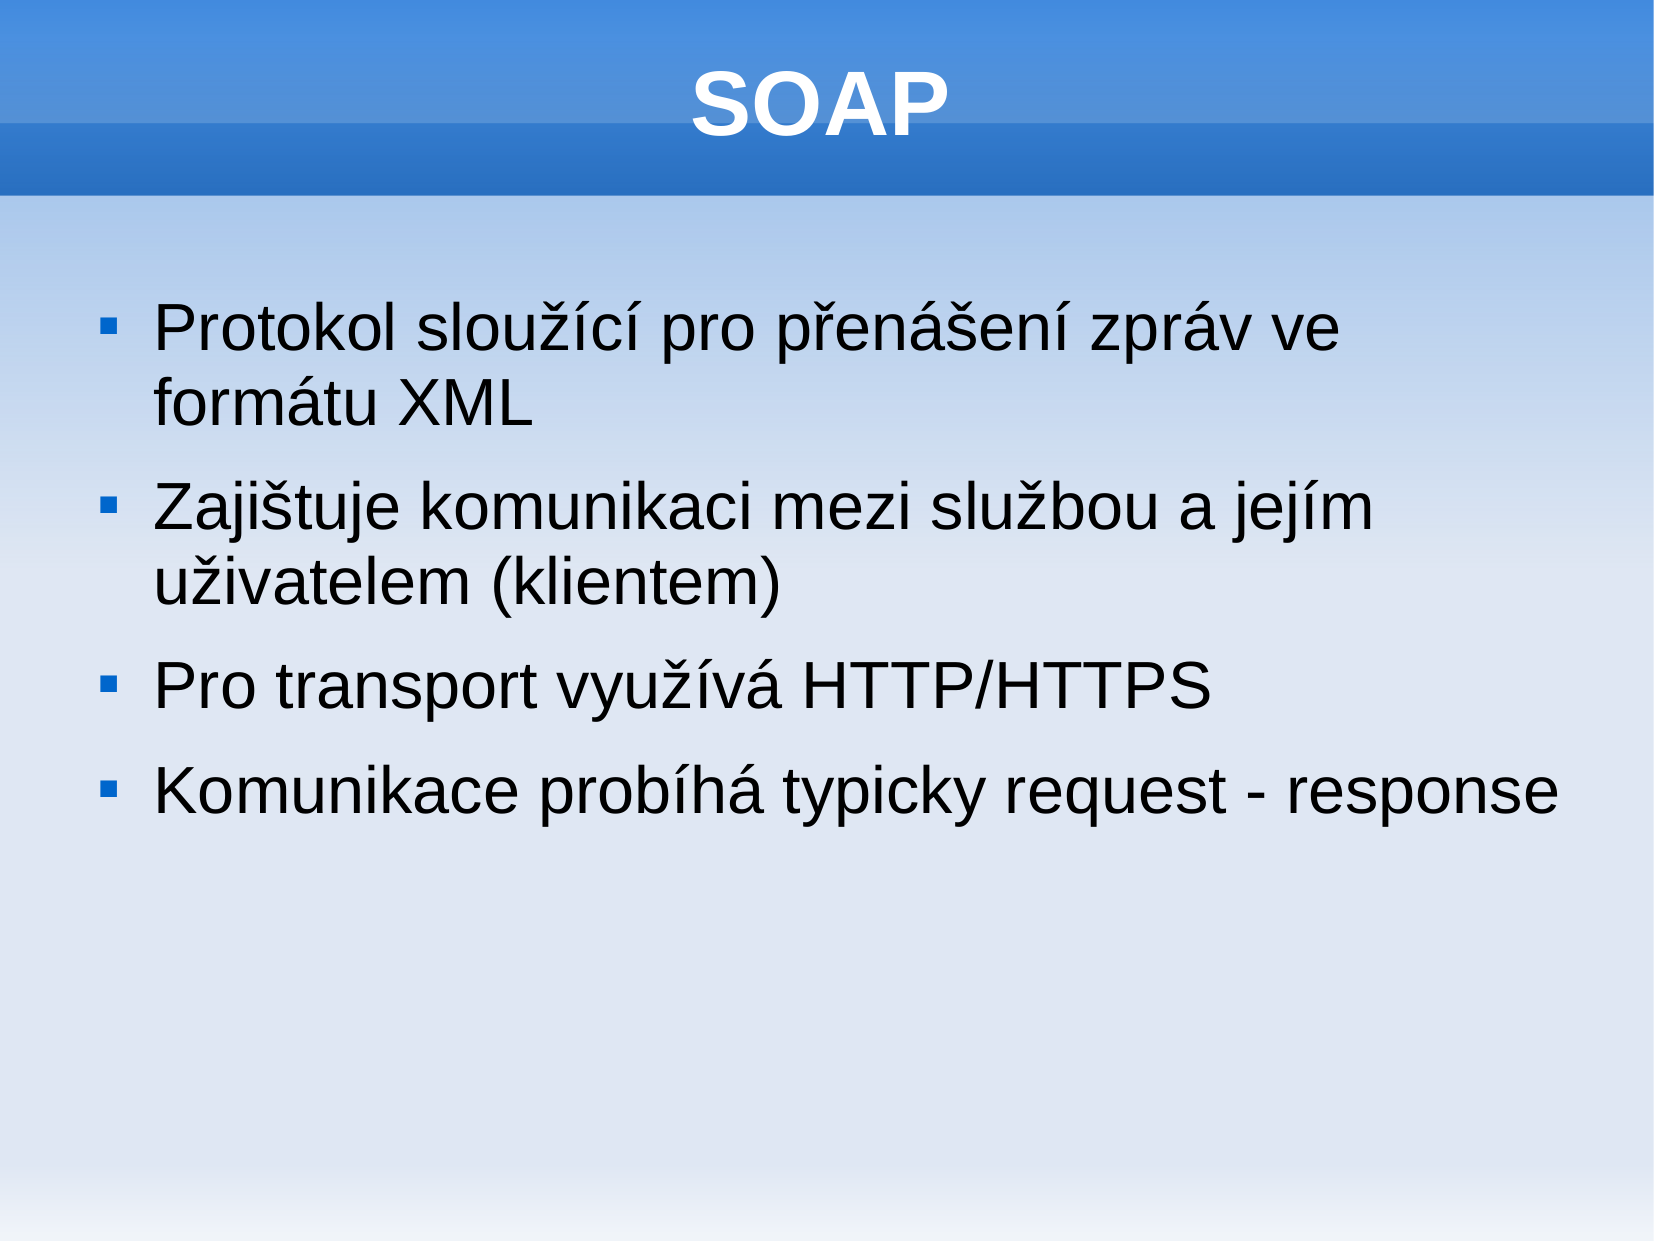

# SOAP
Protokol sloužící pro přenášení zpráv ve formátu XML
Zajištuje komunikaci mezi službou a jejím uživatelem (klientem)
Pro transport využívá HTTP/HTTPS
Komunikace probíhá typicky request - response